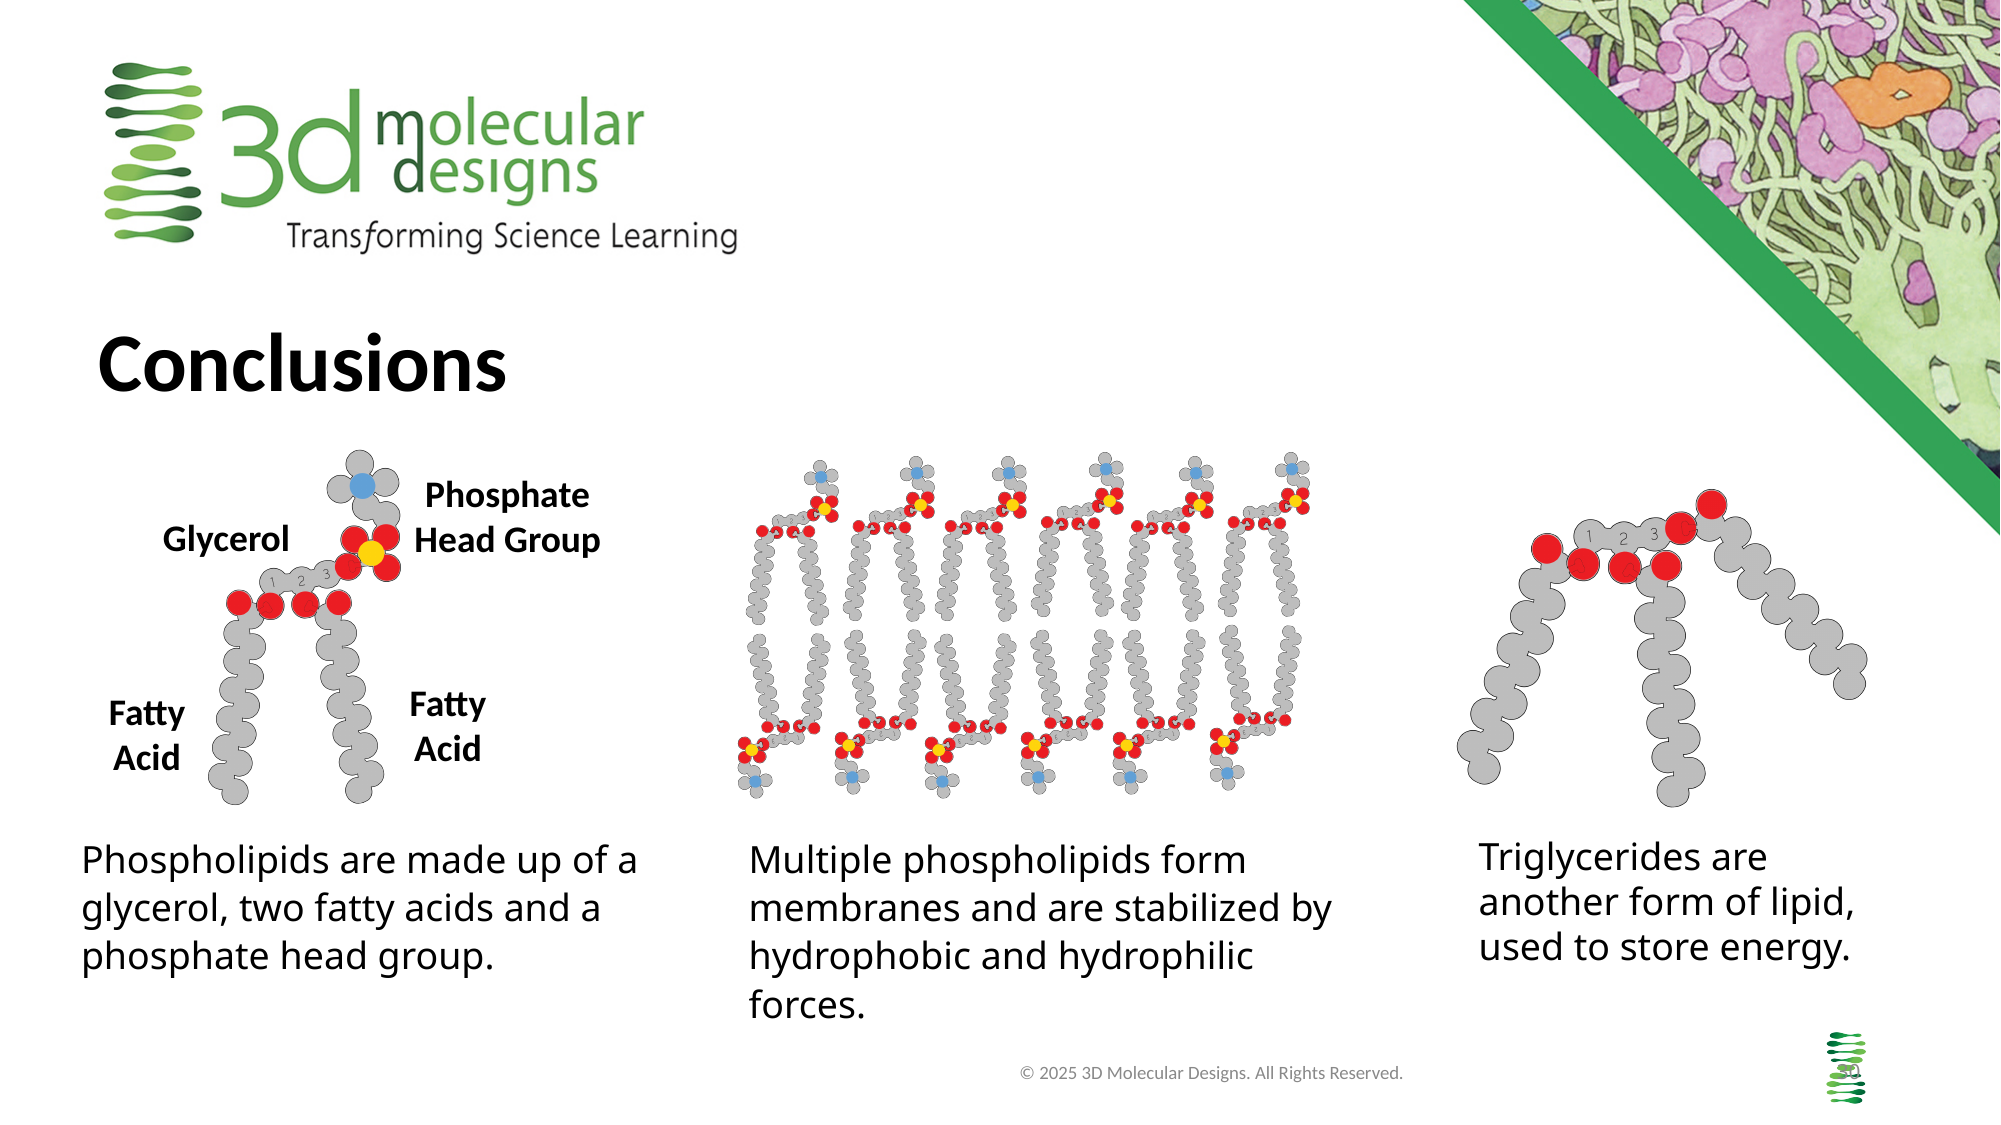

Conclusions
Phosphate Head Group
Glycerol
Fatty
Acid
Fatty
Acid
Phospholipids are made up of a glycerol, two fatty acids and a phosphate head group.
Multiple phospholipids form membranes and are stabilized by hydrophobic and hydrophilic forces.
Triglycerides are another form of lipid, used to store energy.